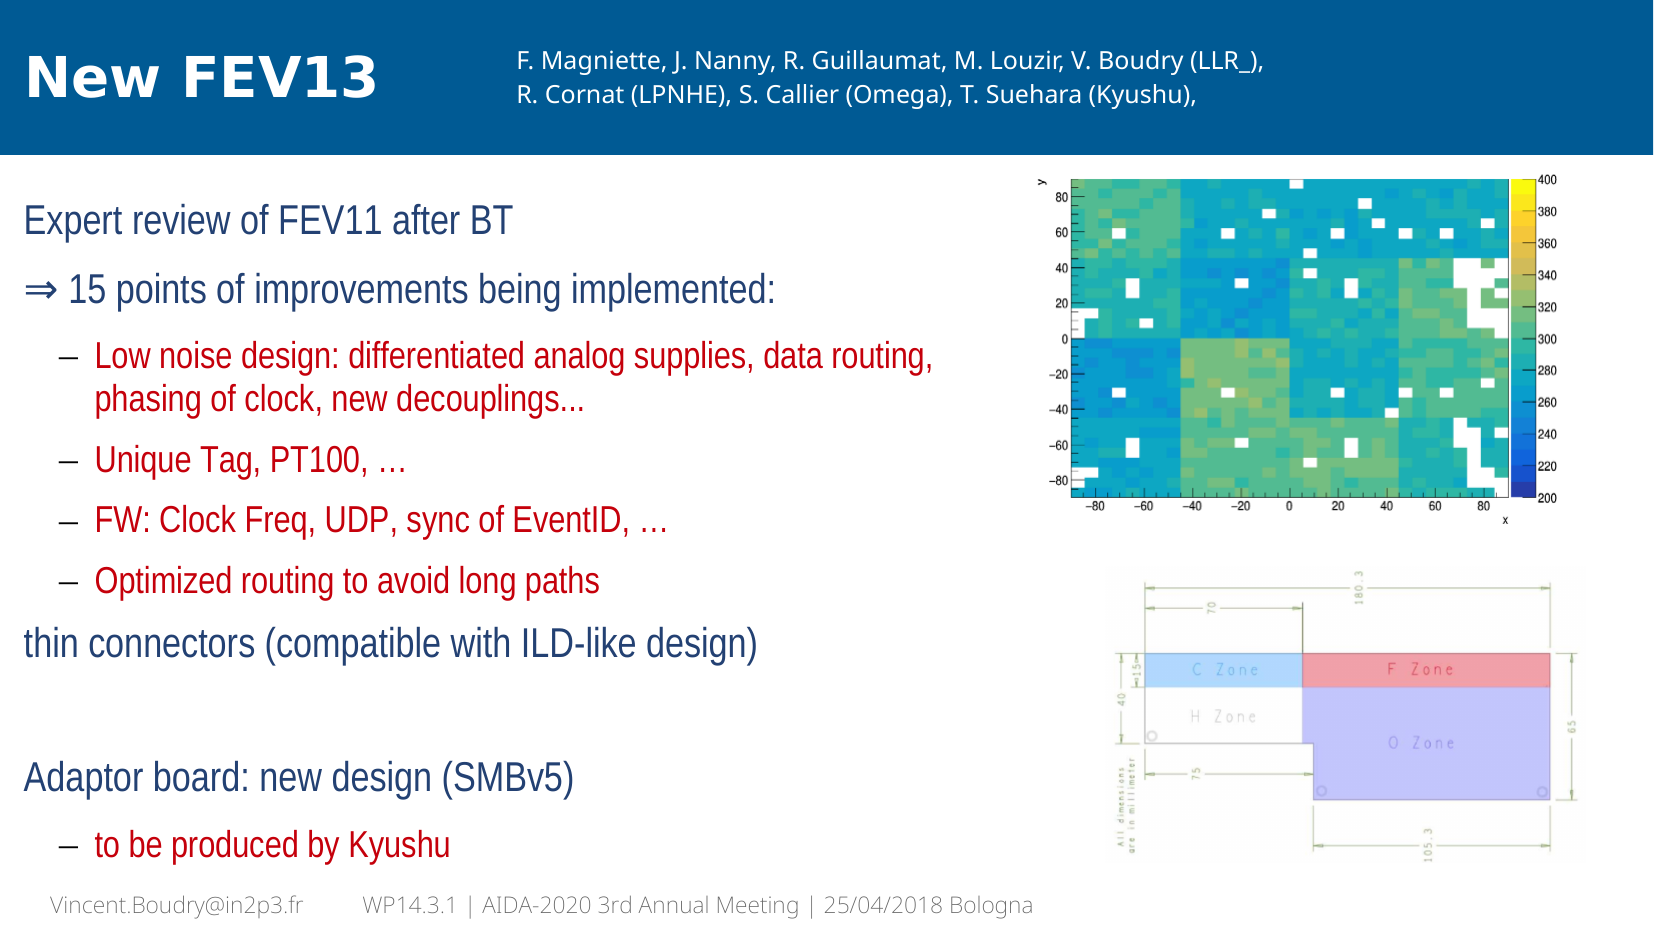

# New FEV13
F. Magniette, J. Nanny, R. Guillaumat, M. Louzir, V. Boudry (LLR_),
R. Cornat (LPNHE), S. Callier (Omega), T. Suehara (Kyushu),
Expert review of FEV11 after BT
⇒ 15 points of improvements being implemented:
Low noise design: differentiated analog supplies, data routing, phasing of clock, new decouplings...
Unique Tag, PT100, …
FW: Clock Freq, UDP, sync of EventID, …
Optimized routing to avoid long paths
thin connectors (compatible with ILD-like design)
Adaptor board: new design (SMBv5)
to be produced by Kyushu
Vincent.Boudry@in2p3.fr
 WP14.3.1 | AIDA-2020 3rd Annual Meeting | 25/04/2018 Bologna